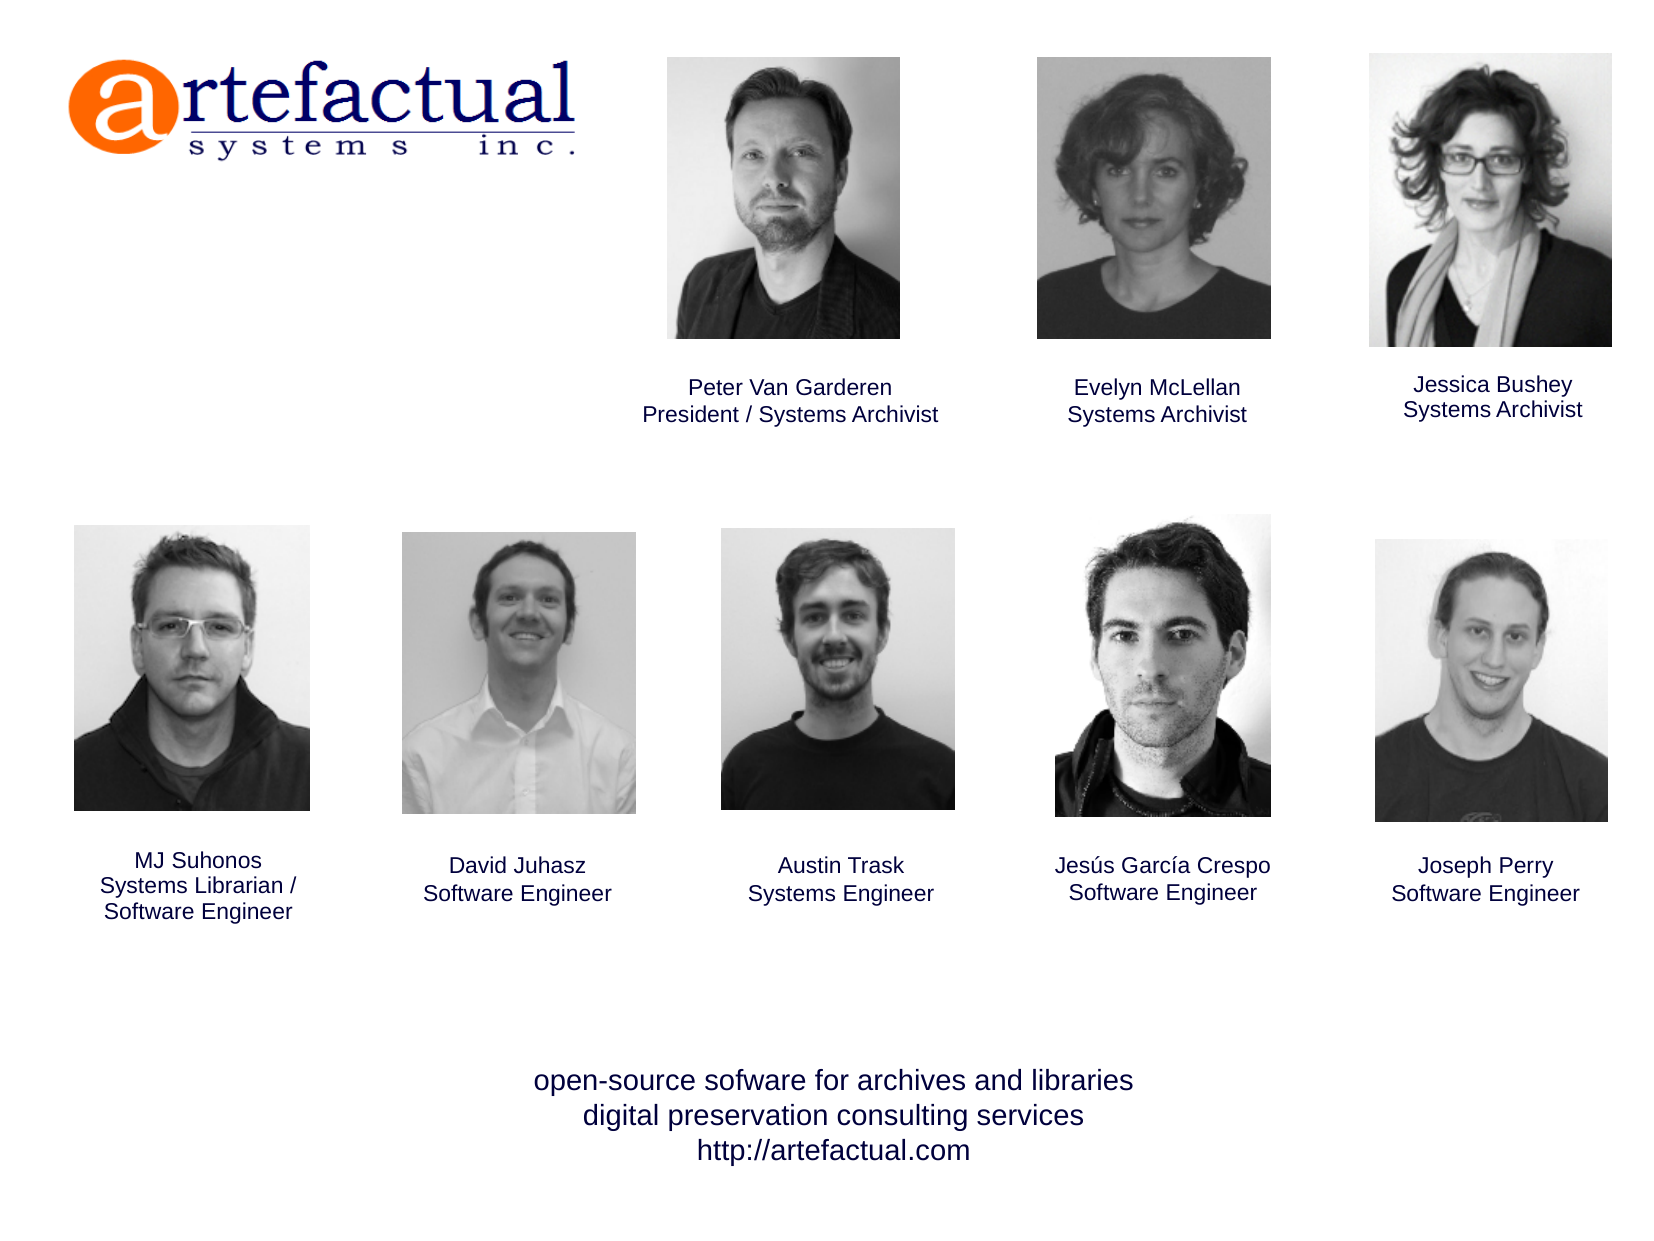

Jessica Bushey
Systems Archivist
Peter Van Garderen
President / Systems Archivist
Evelyn McLellan
Systems Archivist
MJ Suhonos
Systems Librarian / Software Engineer
Jesús García Crespo
Software Engineer
David Juhasz
Software Engineer
Austin Trask
Systems Engineer
Joseph Perry
Software Engineer
open-source sofware for archives and libraries
digital preservation consulting services
http://artefactual.com